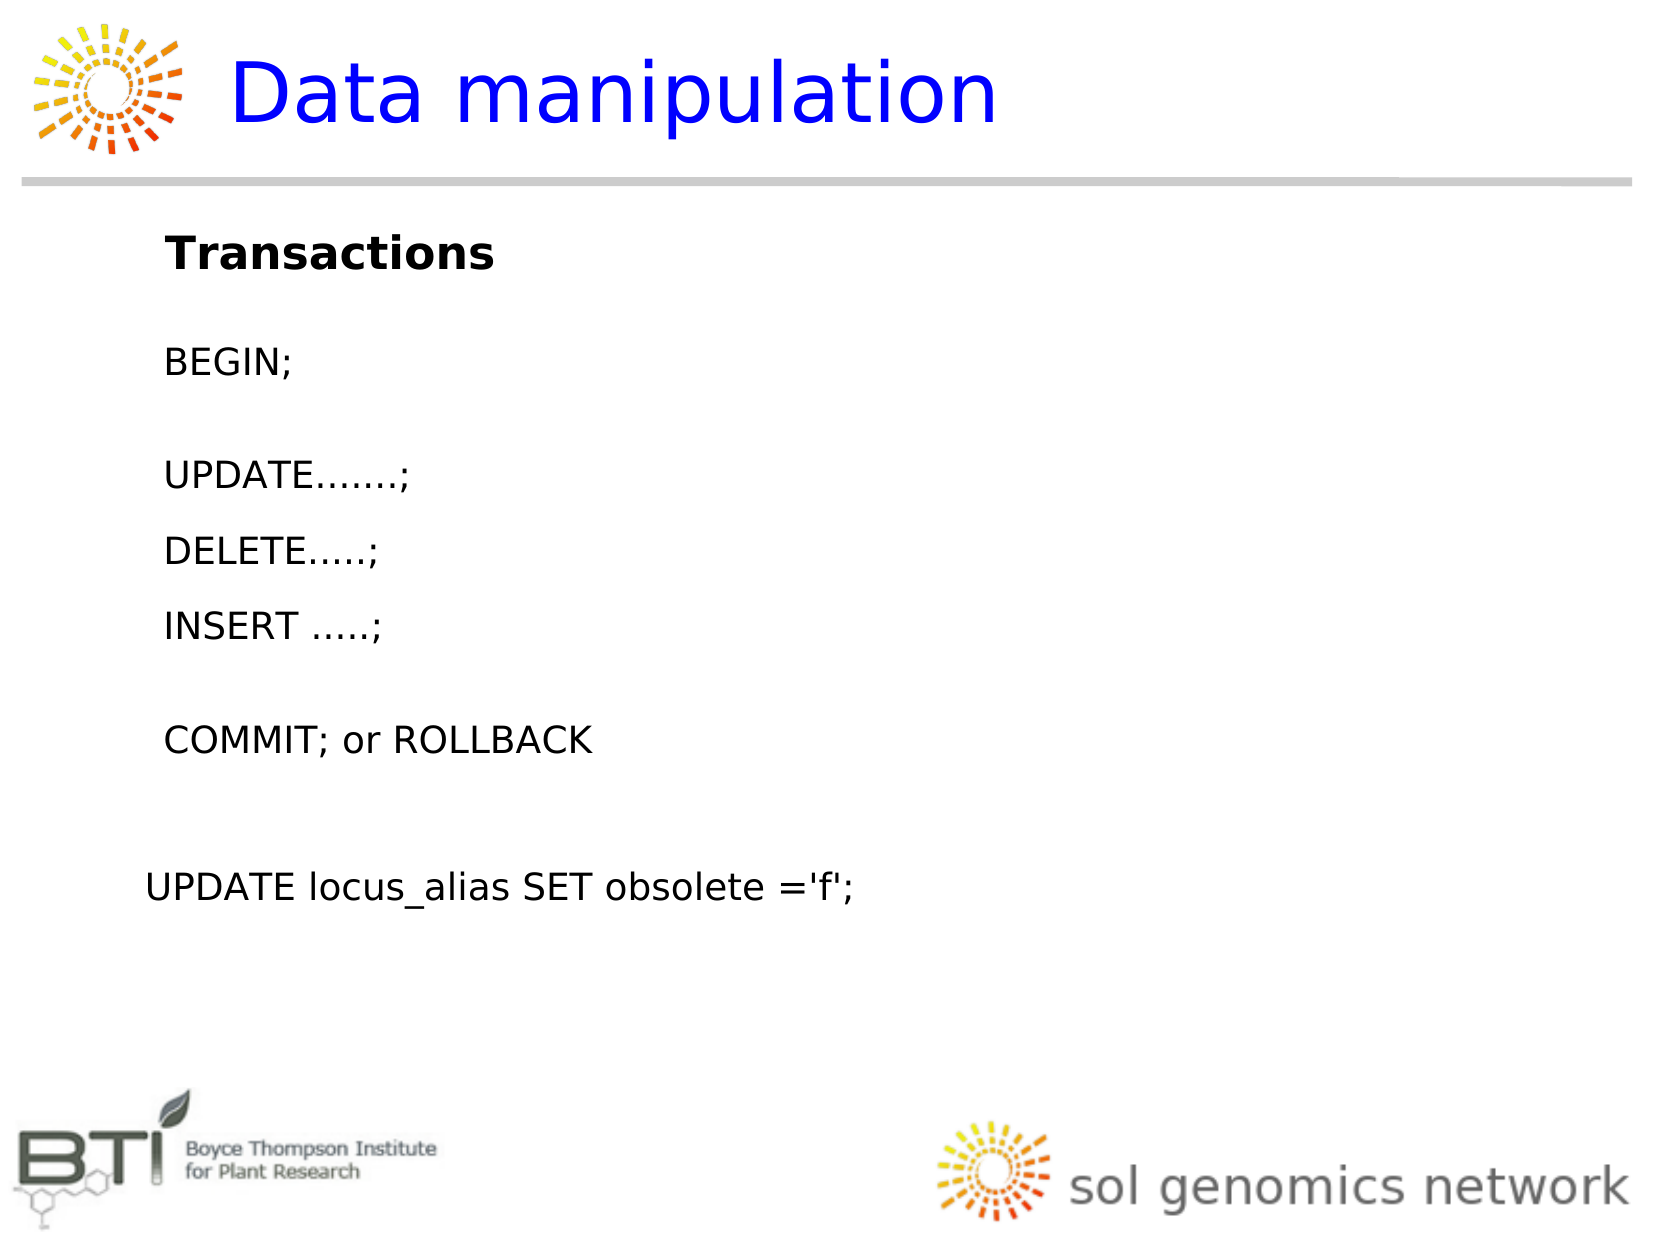

Data manipulation
Transactions
BEGIN;
UPDATE.......;
DELETE.....;
INSERT .....;
COMMIT; or ROLLBACK
UPDATE locus_alias SET obsolete ='f';